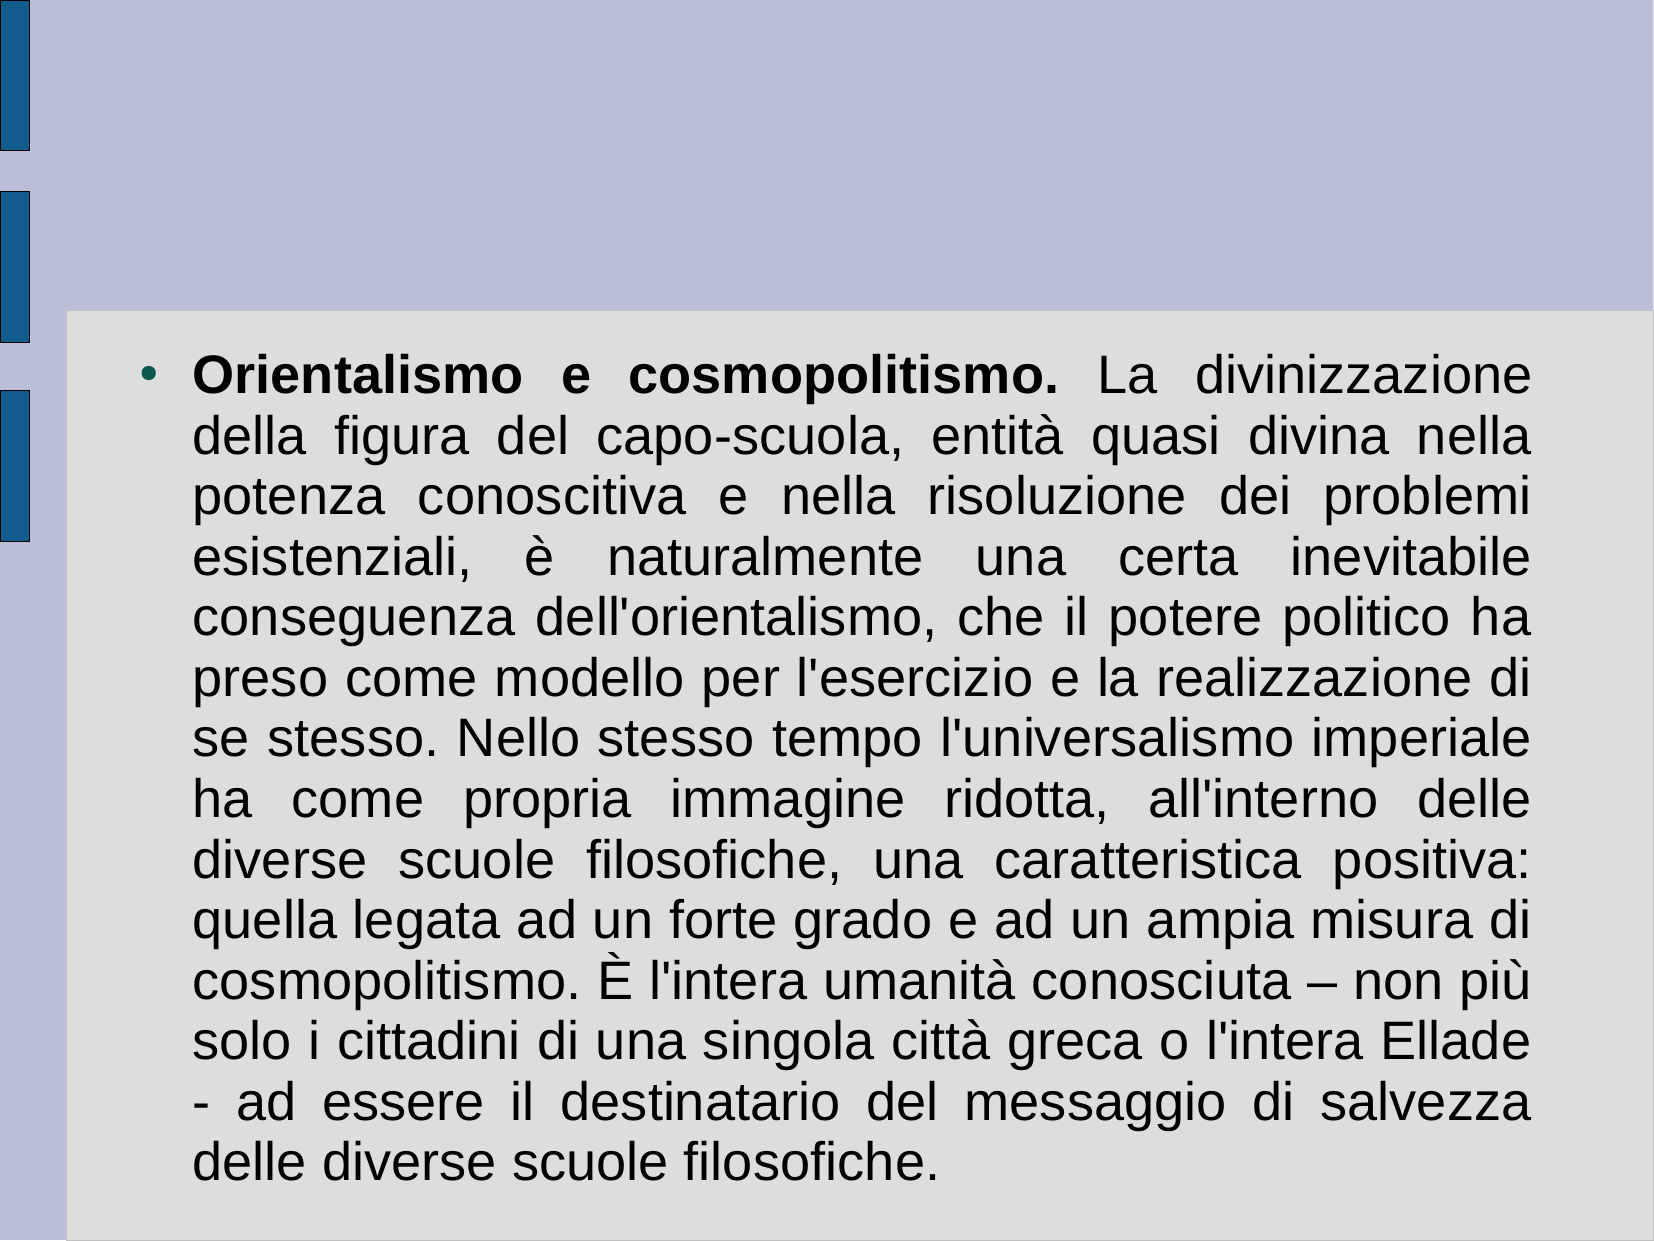

#
Orientalismo e cosmopolitismo. La divinizzazione della figura del capo-scuola, entità quasi divina nella potenza conoscitiva e nella risoluzione dei problemi esistenziali, è naturalmente una certa inevitabile conseguenza dell'orientalismo, che il potere politico ha preso come modello per l'esercizio e la realizzazione di se stesso. Nello stesso tempo l'universalismo imperiale ha come propria immagine ridotta, all'interno delle diverse scuole filosofiche, una caratteristica positiva: quella legata ad un forte grado e ad un ampia misura di cosmopolitismo. È l'intera umanità conosciuta – non più solo i cittadini di una singola città greca o l'intera Ellade - ad essere il destinatario del messaggio di salvezza delle diverse scuole filosofiche.